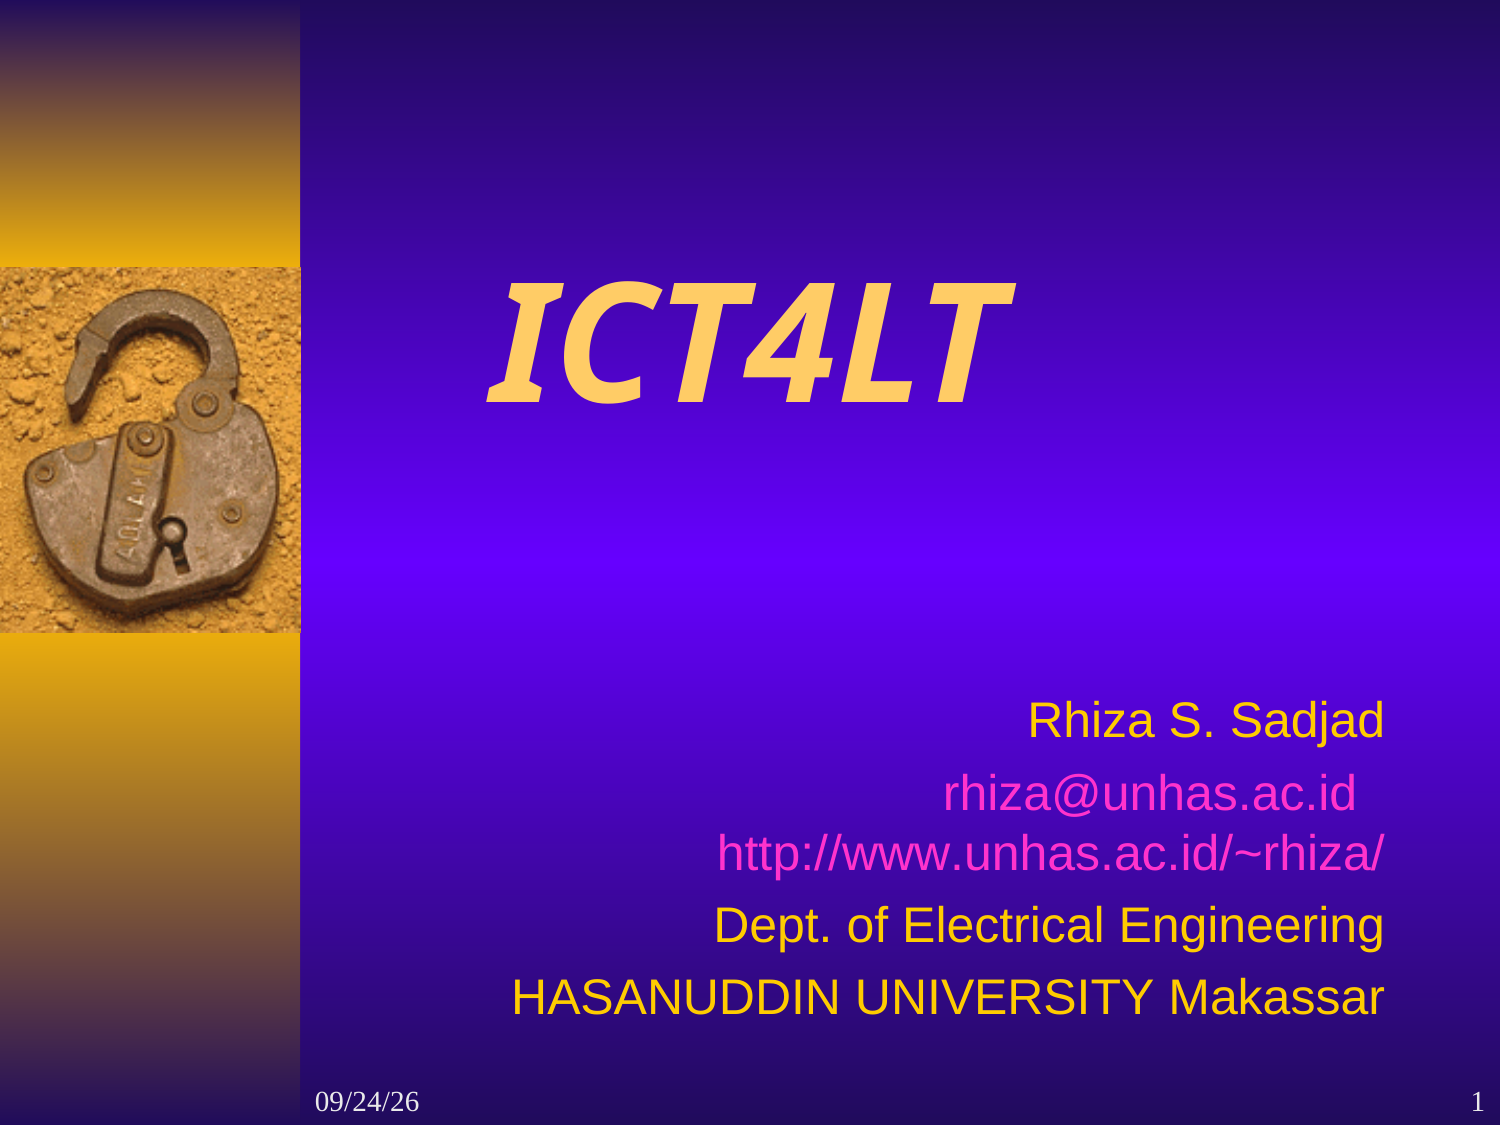

# ICT4LT
Rhiza S. Sadjad
rhiza@unhas.ac.id http://www.unhas.ac.id/~rhiza/
Dept. of Electrical Engineering
HASANUDDIN UNIVERSITY Makassar
1